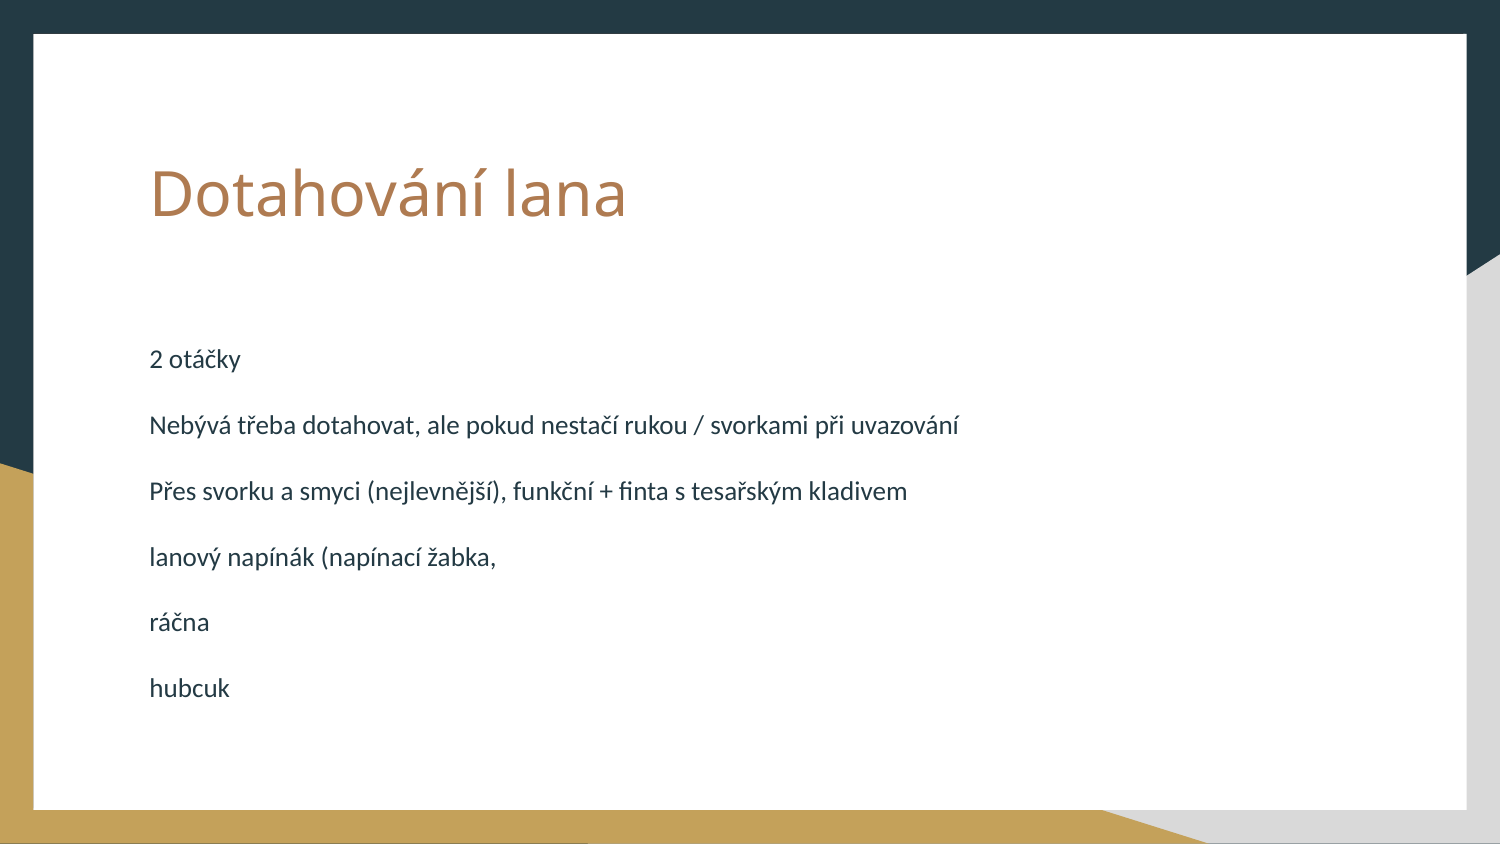

# Dotahování lana
2 otáčky
Nebývá třeba dotahovat, ale pokud nestačí rukou / svorkami při uvazování
Přes svorku a smyci (nejlevnější), funkční + finta s tesařským kladivem
lanový napínák (napínací žabka,
ráčna
hubcuk